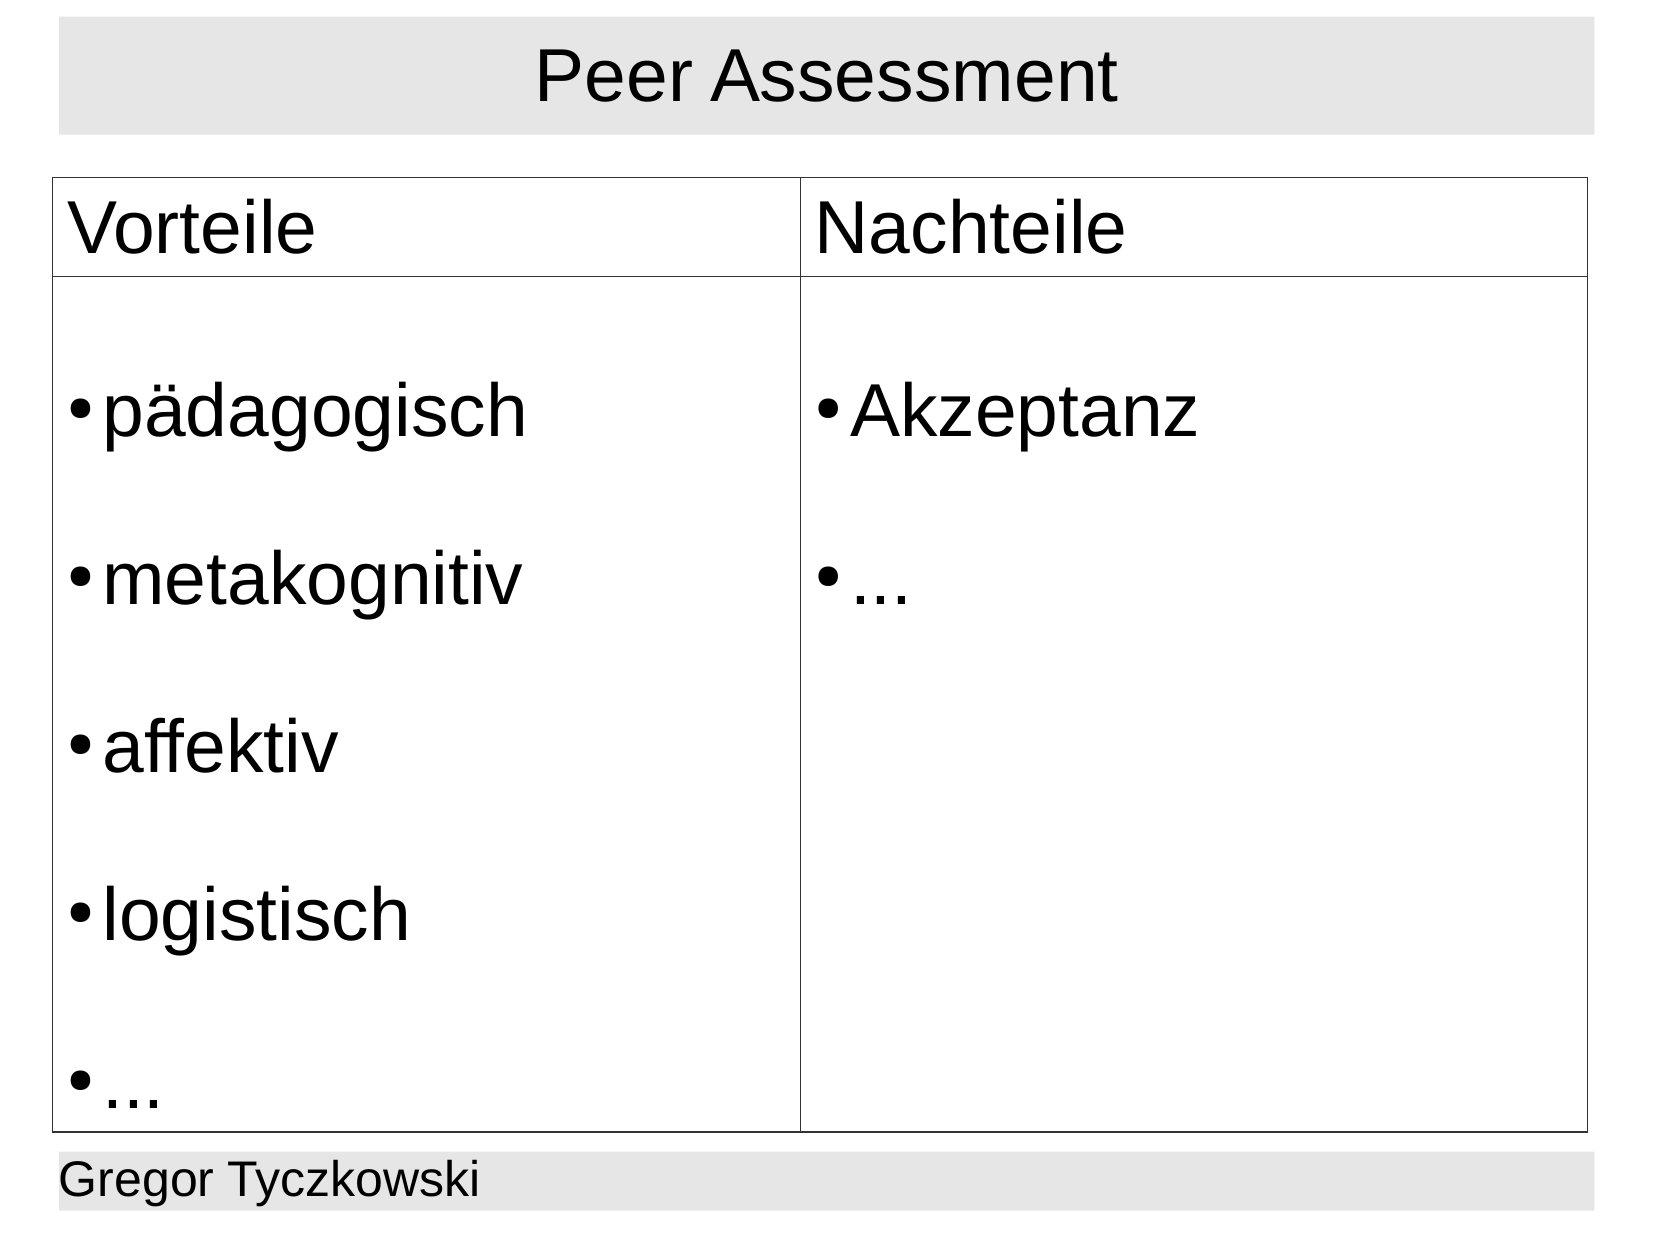

Peer Assessment
| Vorteile | Nachteile |
| --- | --- |
| pädagogisch metakognitiv affektiv logistisch ... | Akzeptanz ... |
# Gregor Tyczkowski